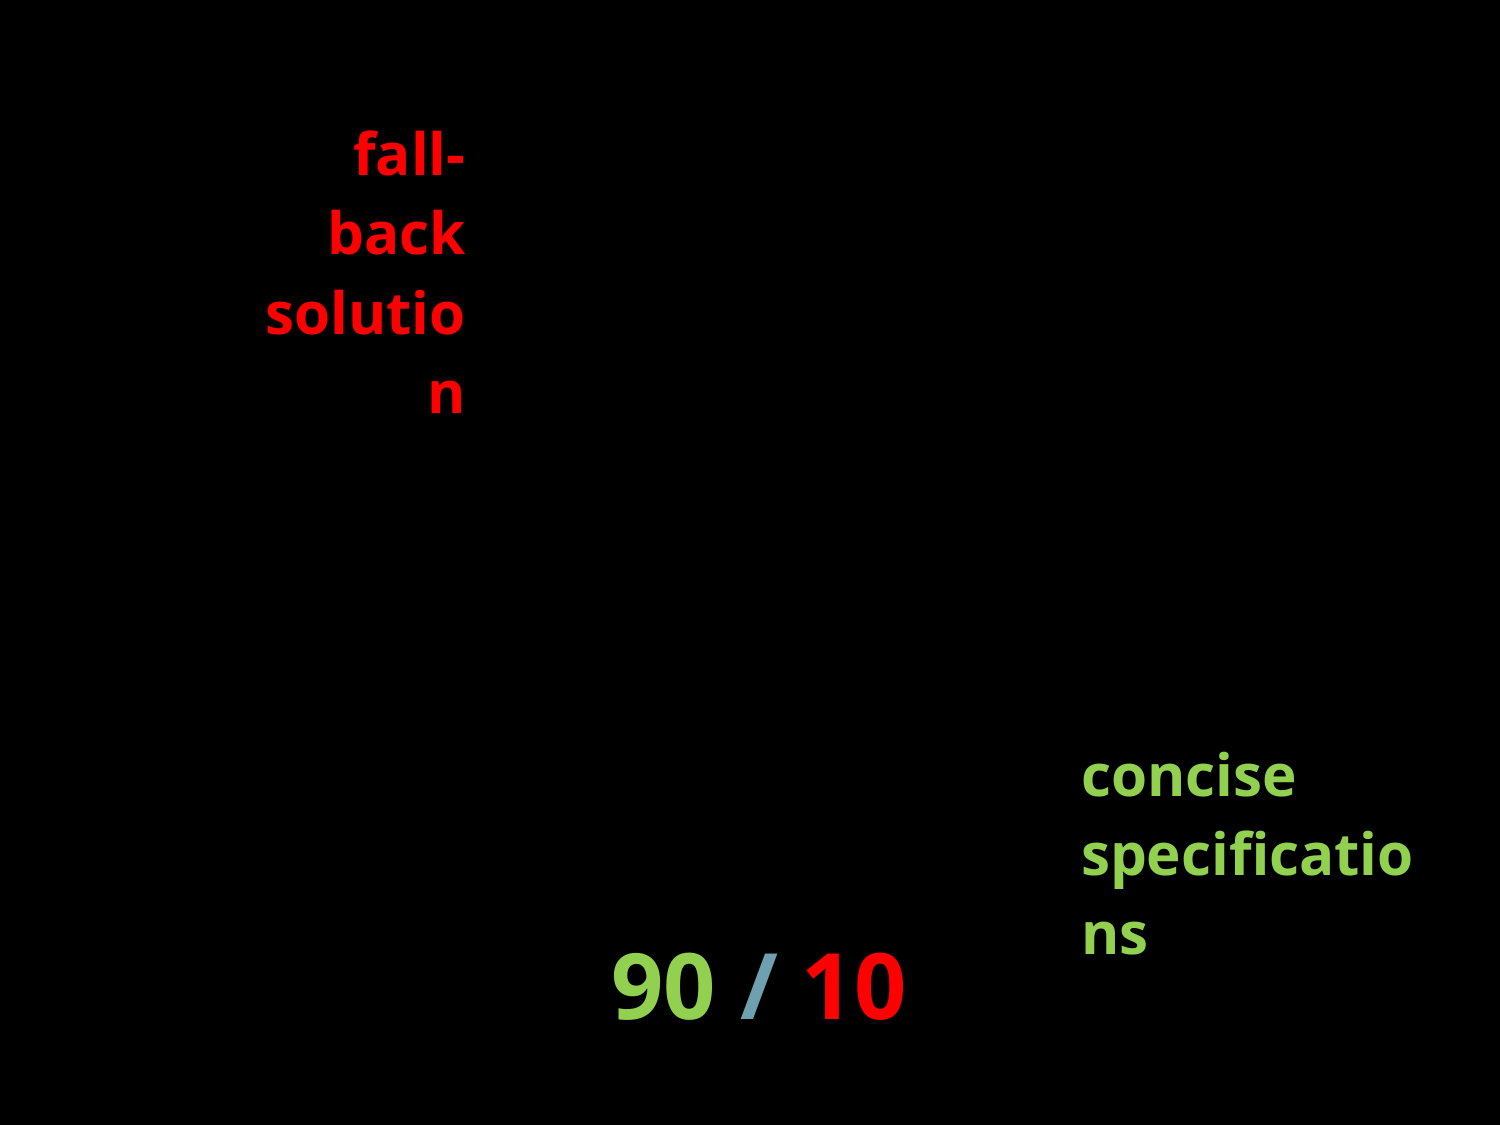

fall-back
solution
concise
specifications
90 / 10